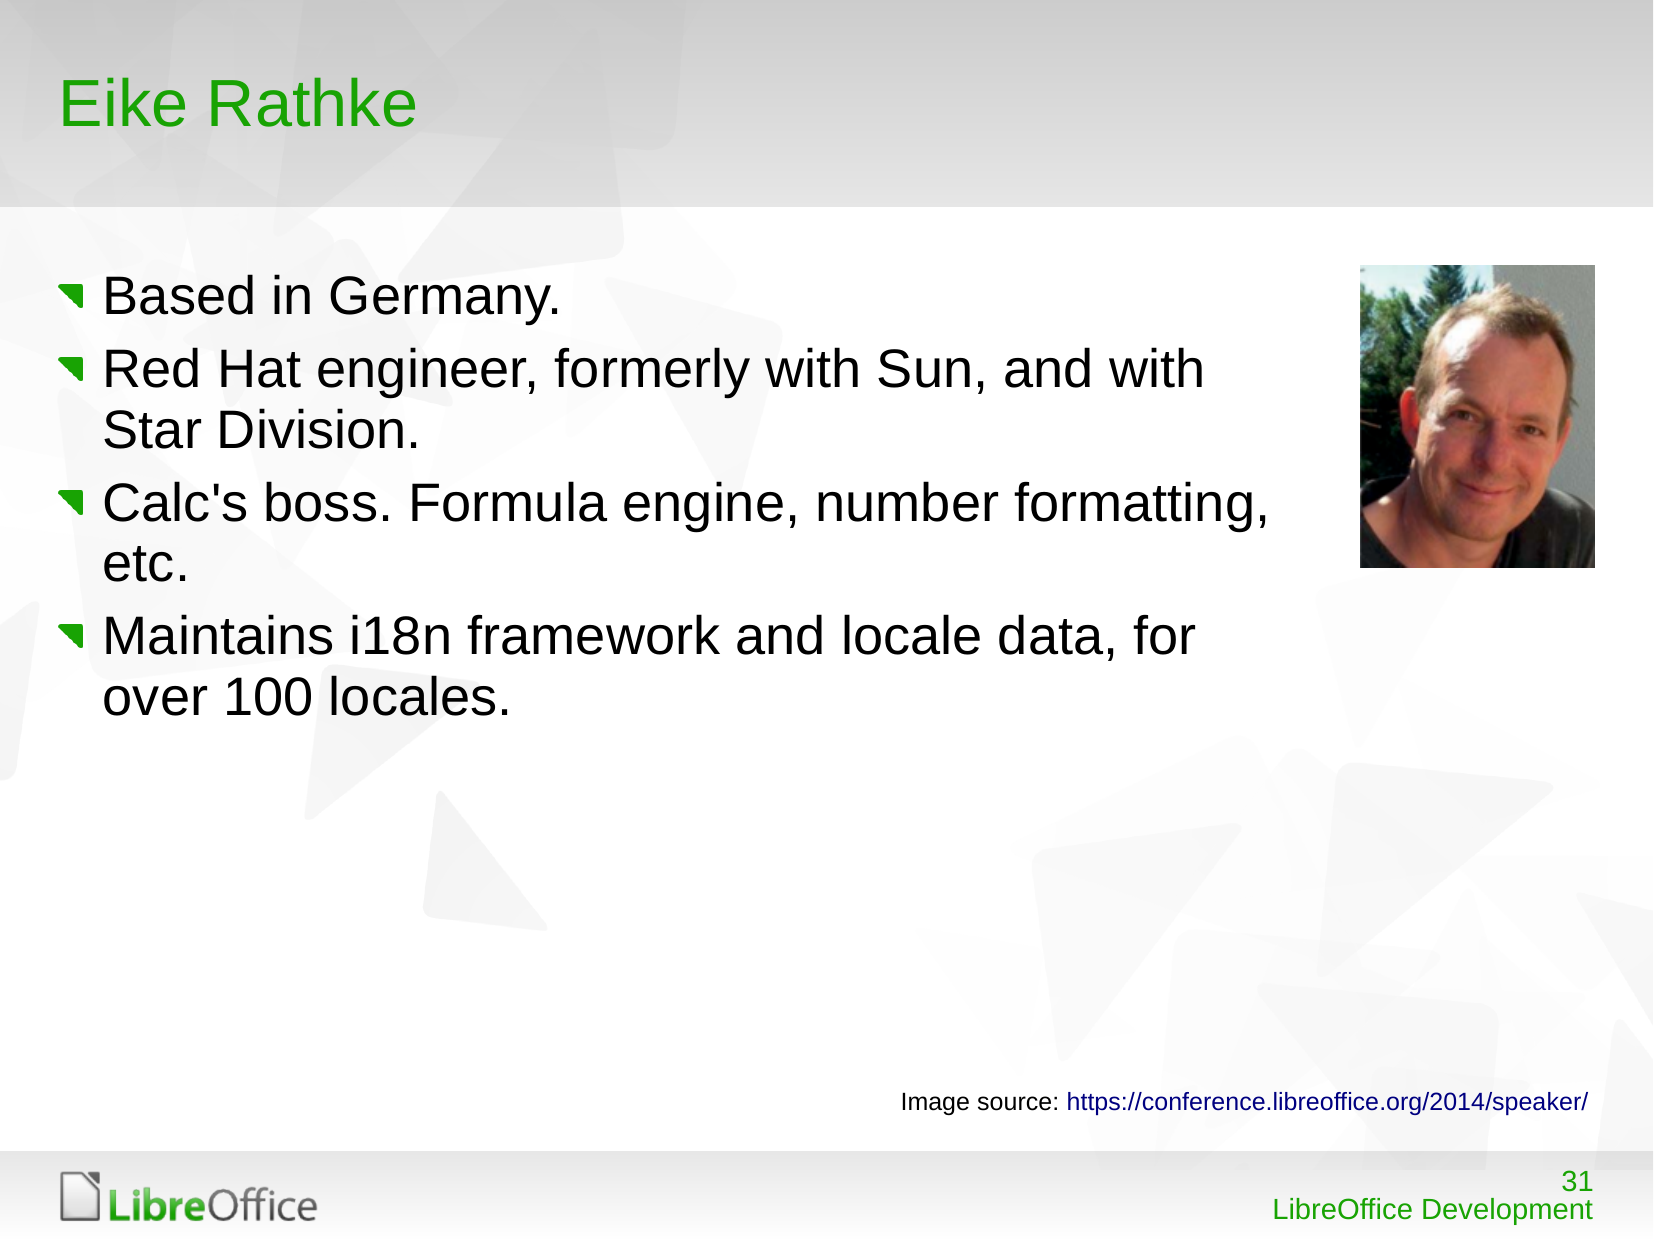

# Eike Rathke
Based in Germany.
Red Hat engineer, formerly with Sun, and with Star Division.
Calc's boss. Formula engine, number formatting, etc.
Maintains i18n framework and locale data, for over 100 locales.
Image source: https://conference.libreoffice.org/2014/speaker/
31
LibreOffice Development